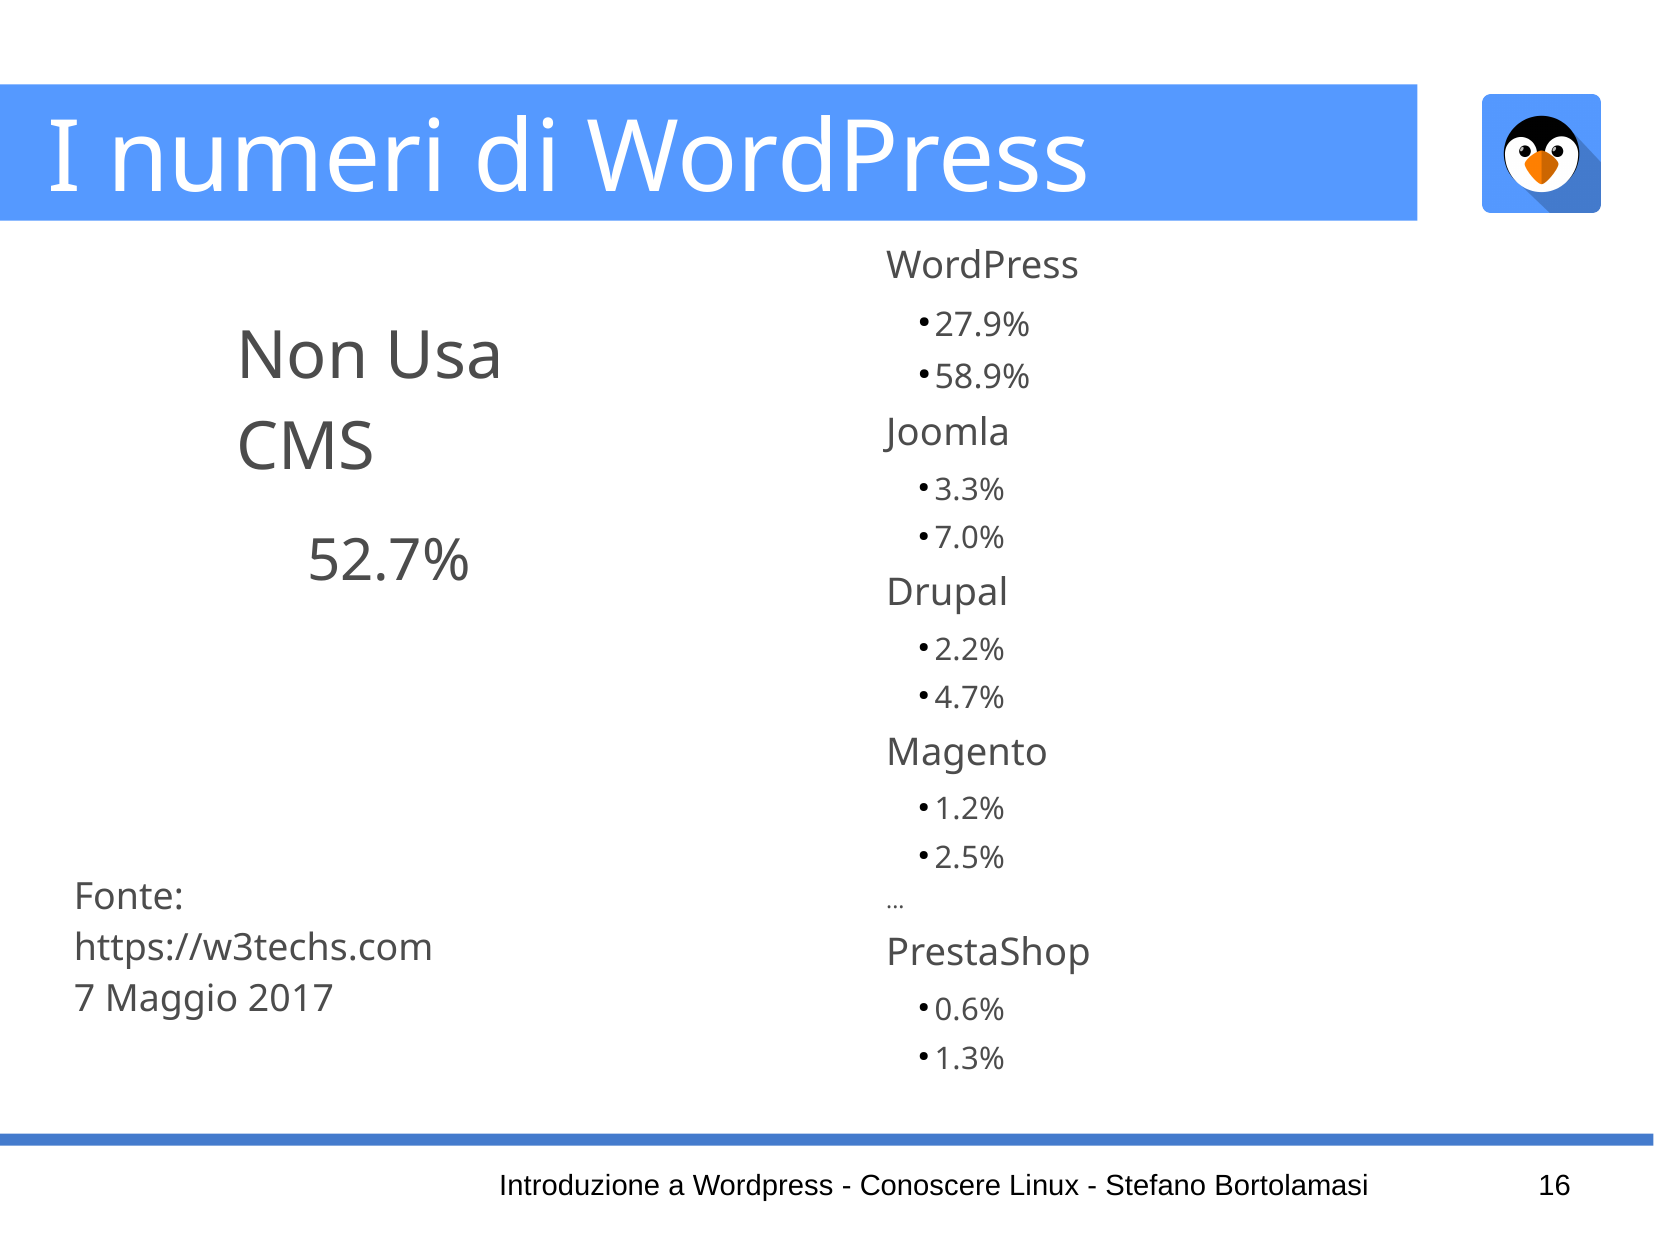

# I numeri di WordPress
WordPress
27.9%
58.9%
Joomla
3.3%
7.0%
Drupal
2.2%
4.7%
Magento
1.2%
2.5%
...
PrestaShop
0.6%
1.3%
Non Usa CMS
52.7%
Fonte:
https://w3techs.com
7 Maggio 2017
Introduzione a Wordpress - Conoscere Linux - Stefano Bortolamasi
16